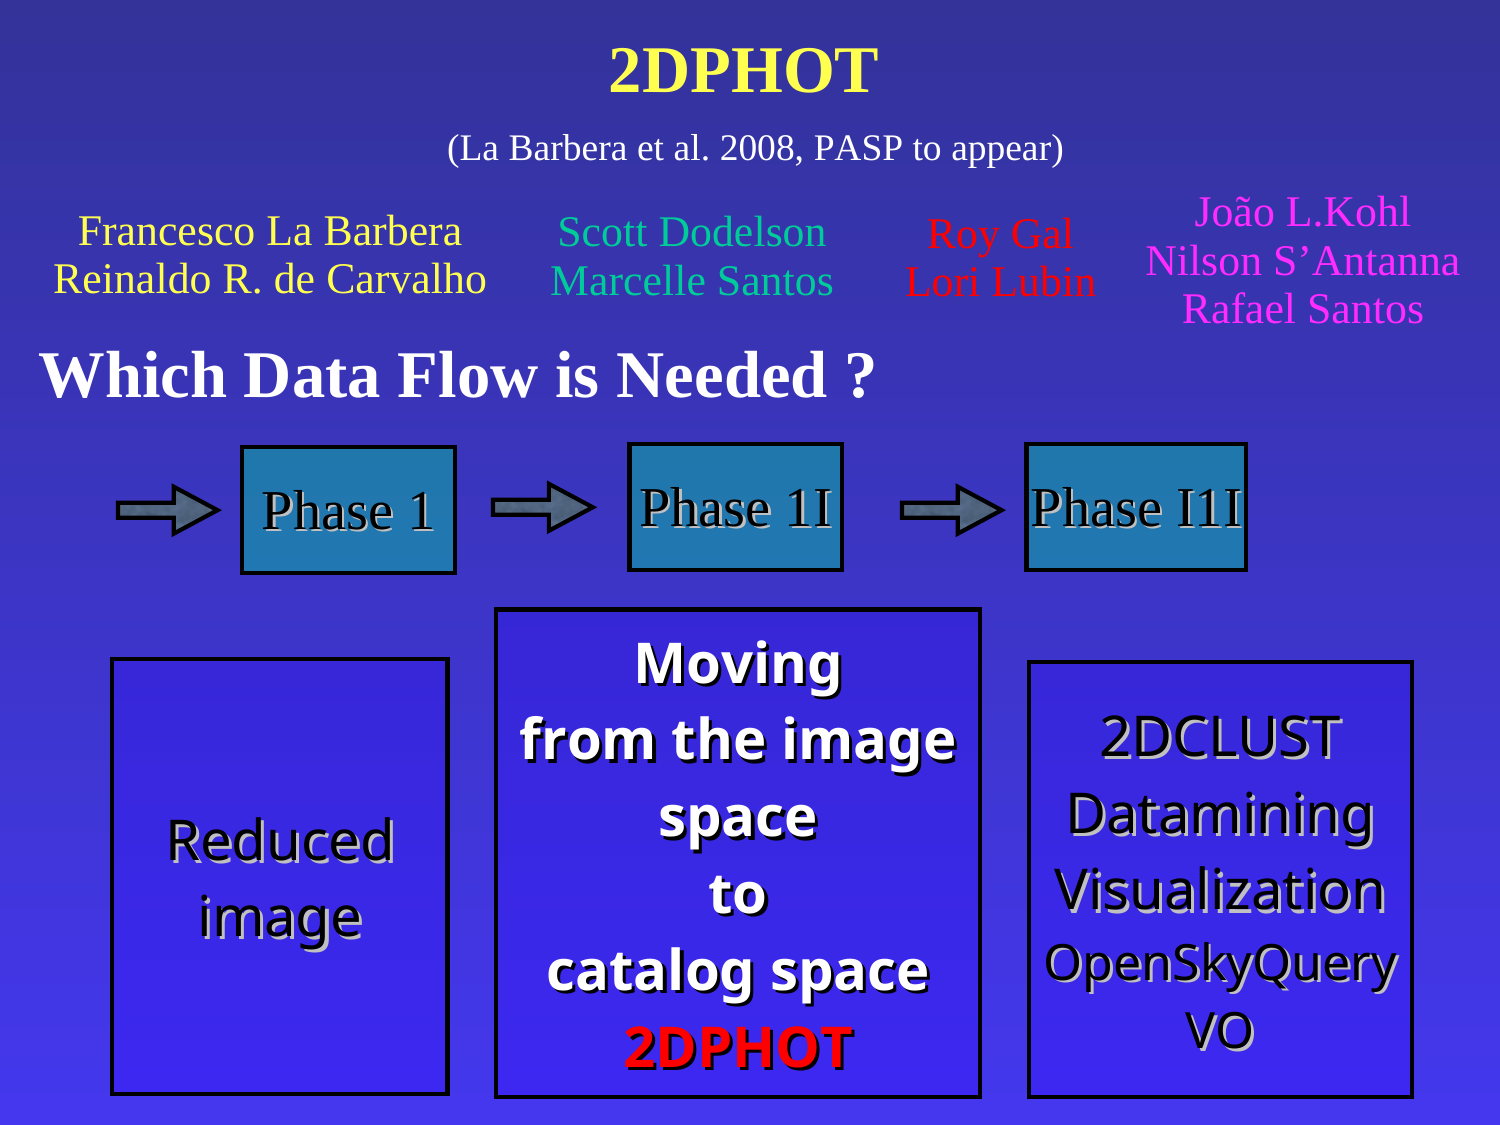

2DPHOT
(La Barbera et al. 2008, PASP to appear)‏
João L.Kohl
Nilson S’Antanna
Rafael Santos
Francesco La Barbera
Reinaldo R. de Carvalho
Scott Dodelson
Marcelle Santos
Roy Gal
Lori Lubin
Which Data Flow is Needed ?
Phase 1I
Phase I1I
Phase 1
Moving
from the image space
to
catalog space
2DPHOT
Reduced image
2DCLUST
Datamining
Visualization
OpenSkyQuery
VO